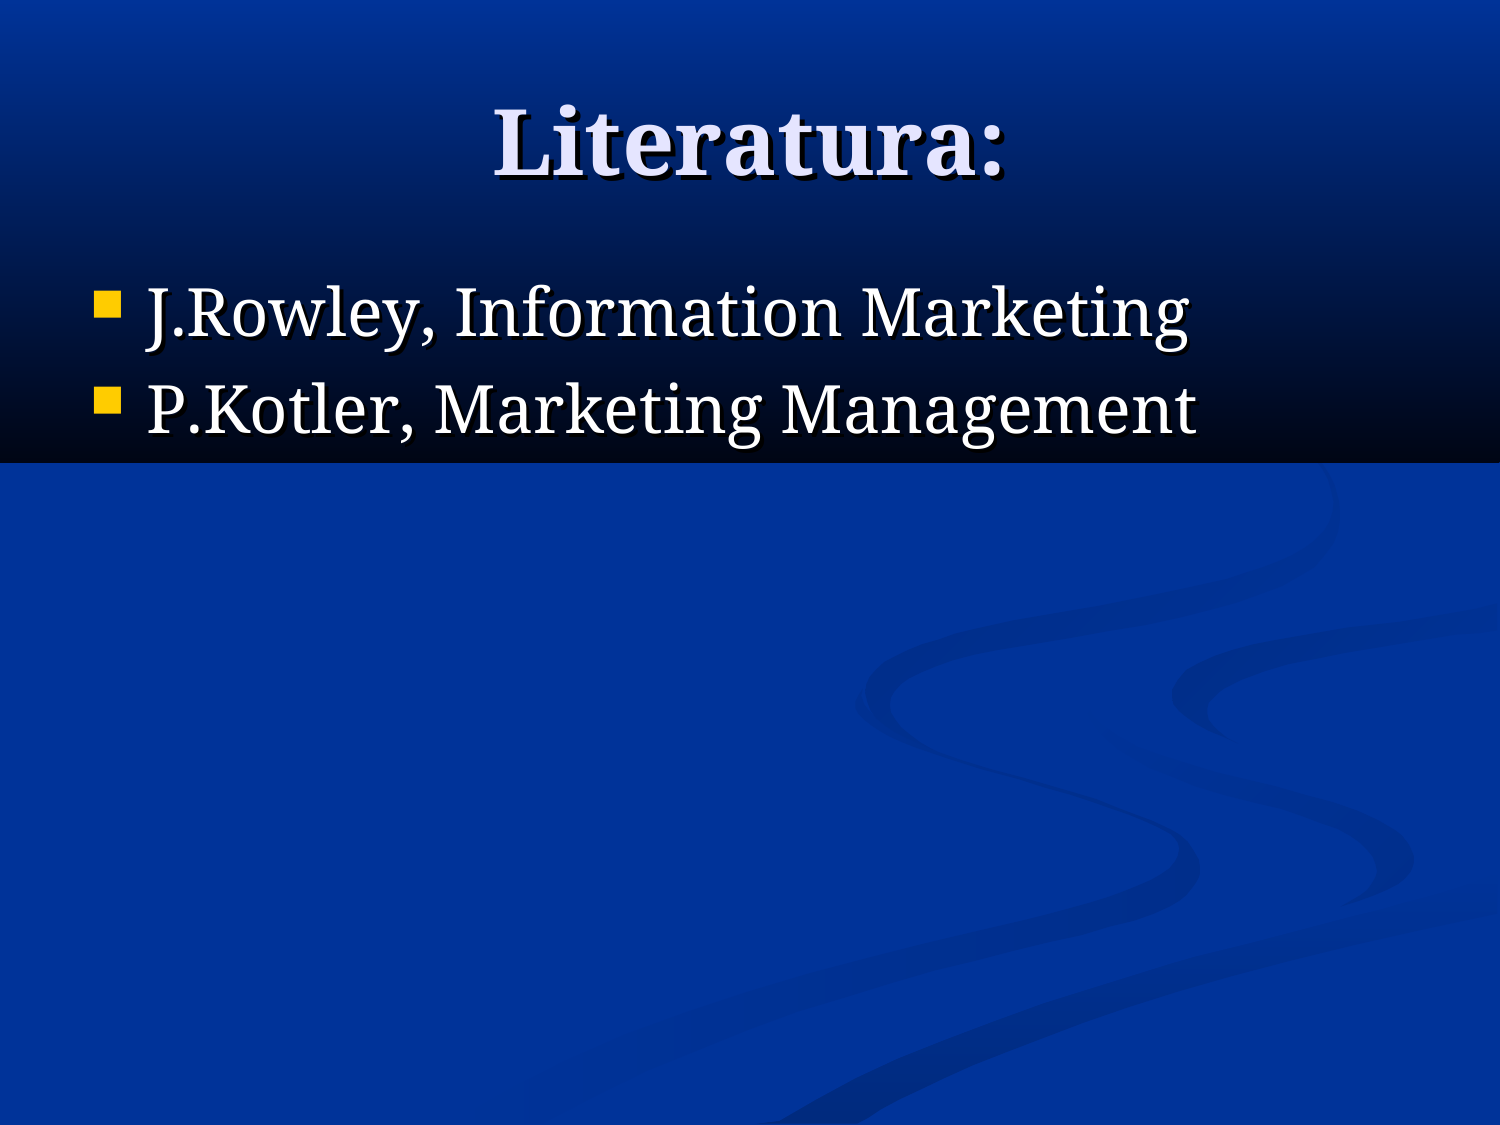

# Literatura:
J.Rowley, Information Marketing
P.Kotler, Marketing Management